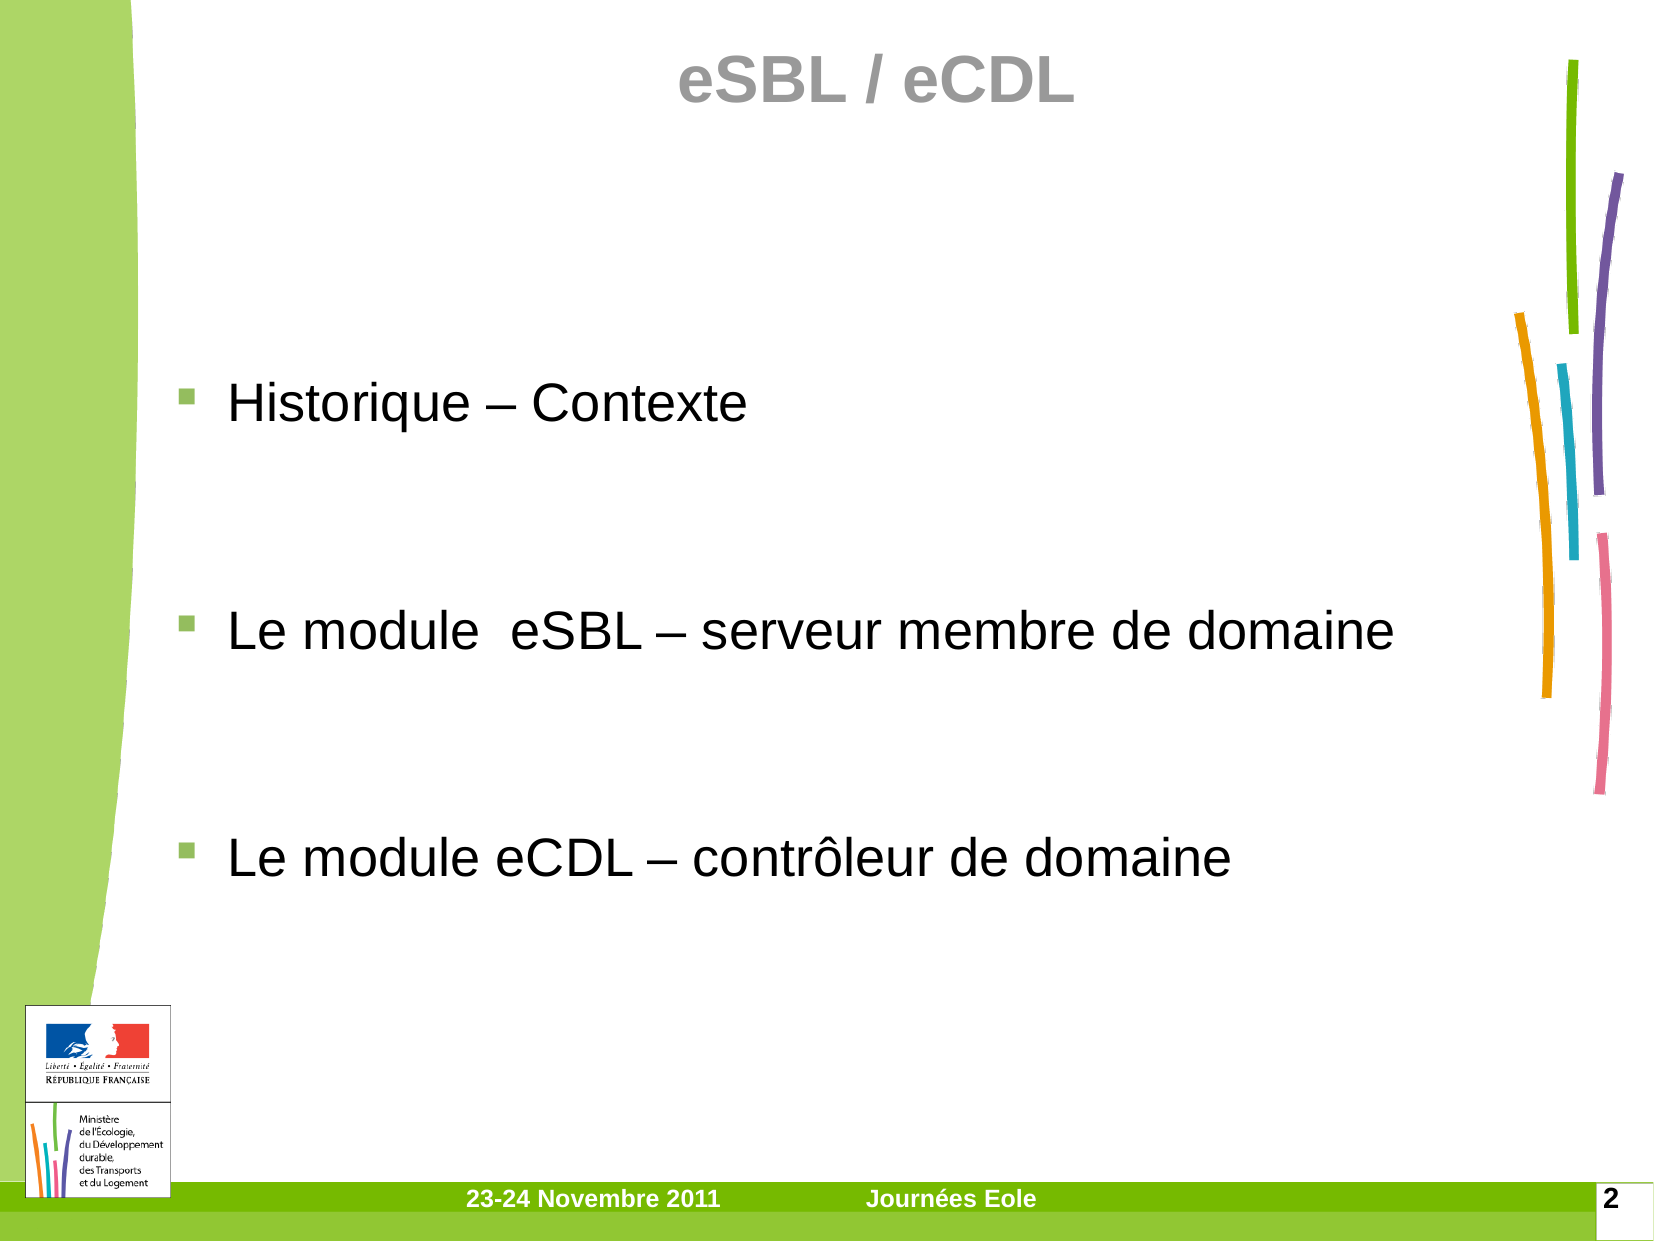

# eSBL / eCDL
Historique – Contexte
Le module eSBL – serveur membre de domaine
Le module eCDL – contrôleur de domaine
2
 SG/SPSSI/PSI septembre 2011